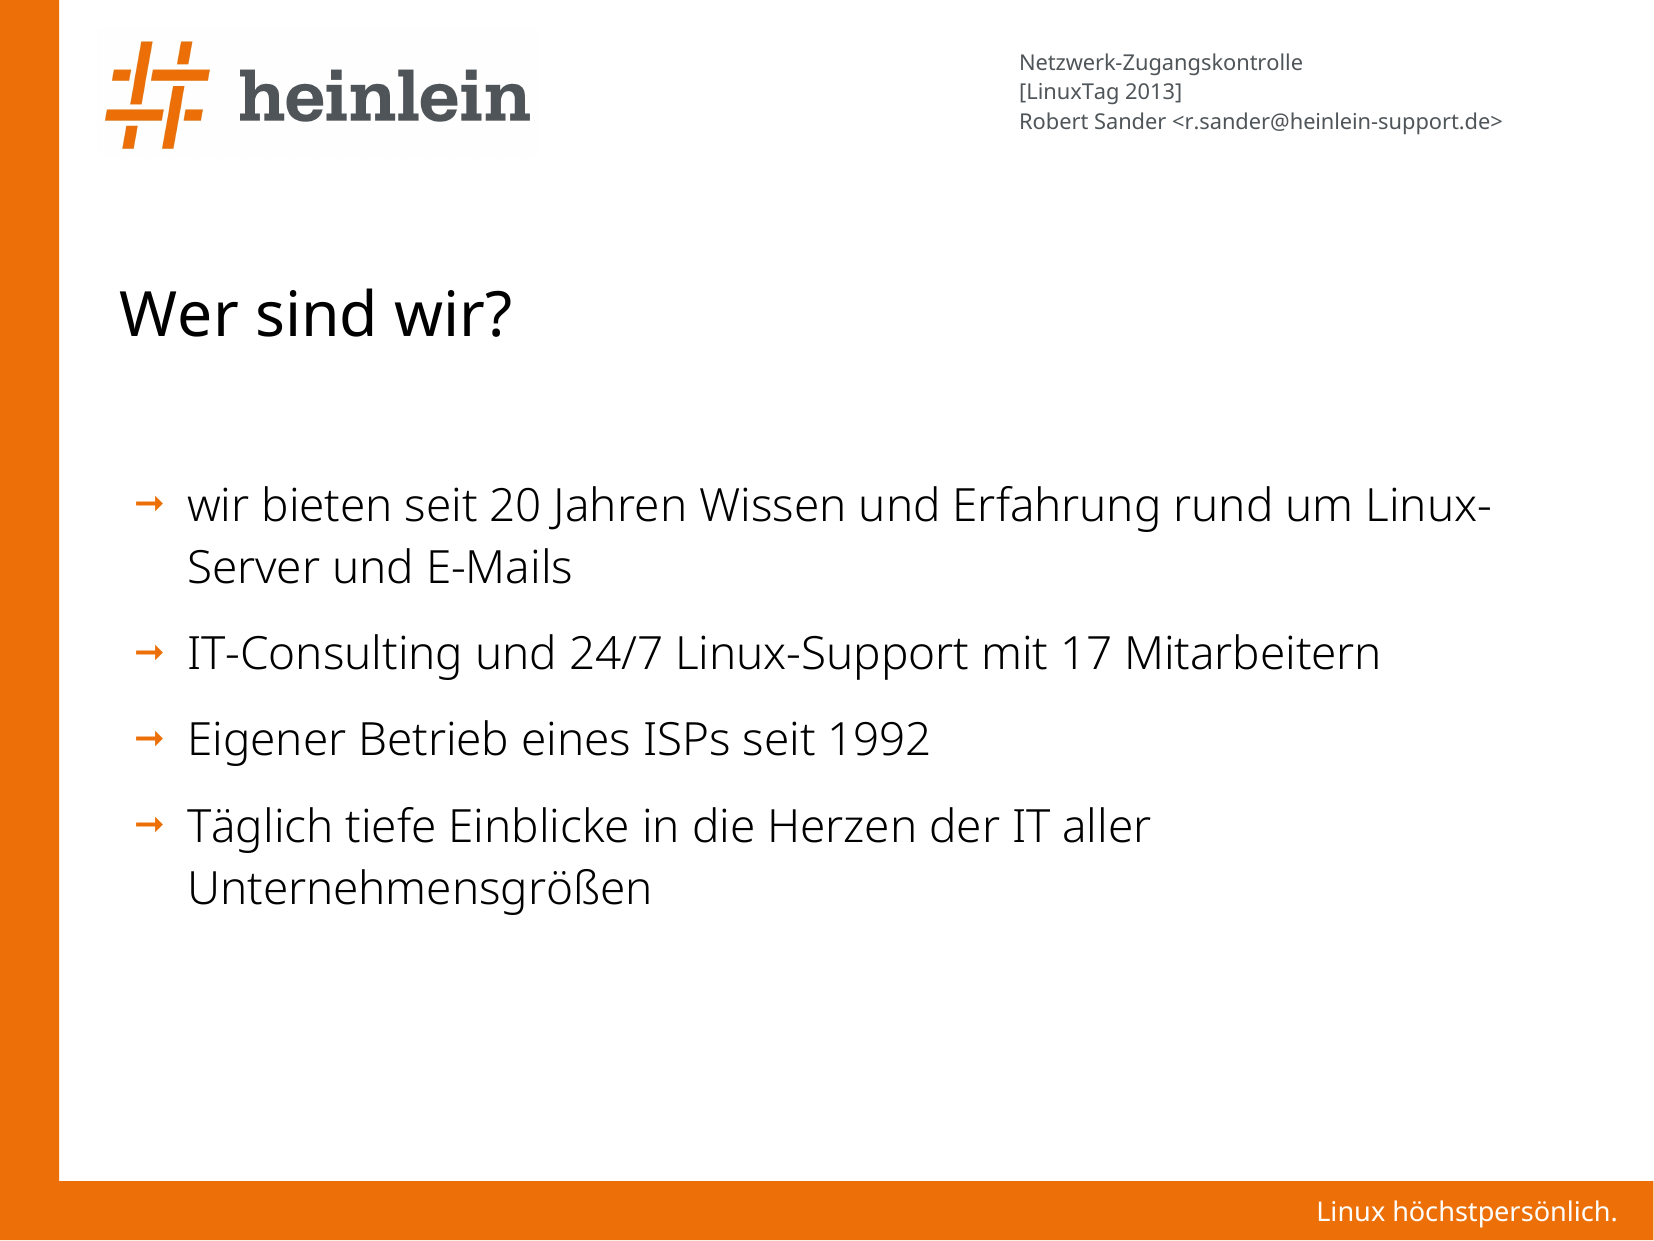

# Wer sind wir?
wir bieten seit 20 Jahren Wissen und Erfahrung rund um Linux-Server und E-Mails
IT-Consulting und 24/7 Linux-Support mit 17 Mitarbeitern
Eigener Betrieb eines ISPs seit 1992
Täglich tiefe Einblicke in die Herzen der IT aller Unternehmensgrößen